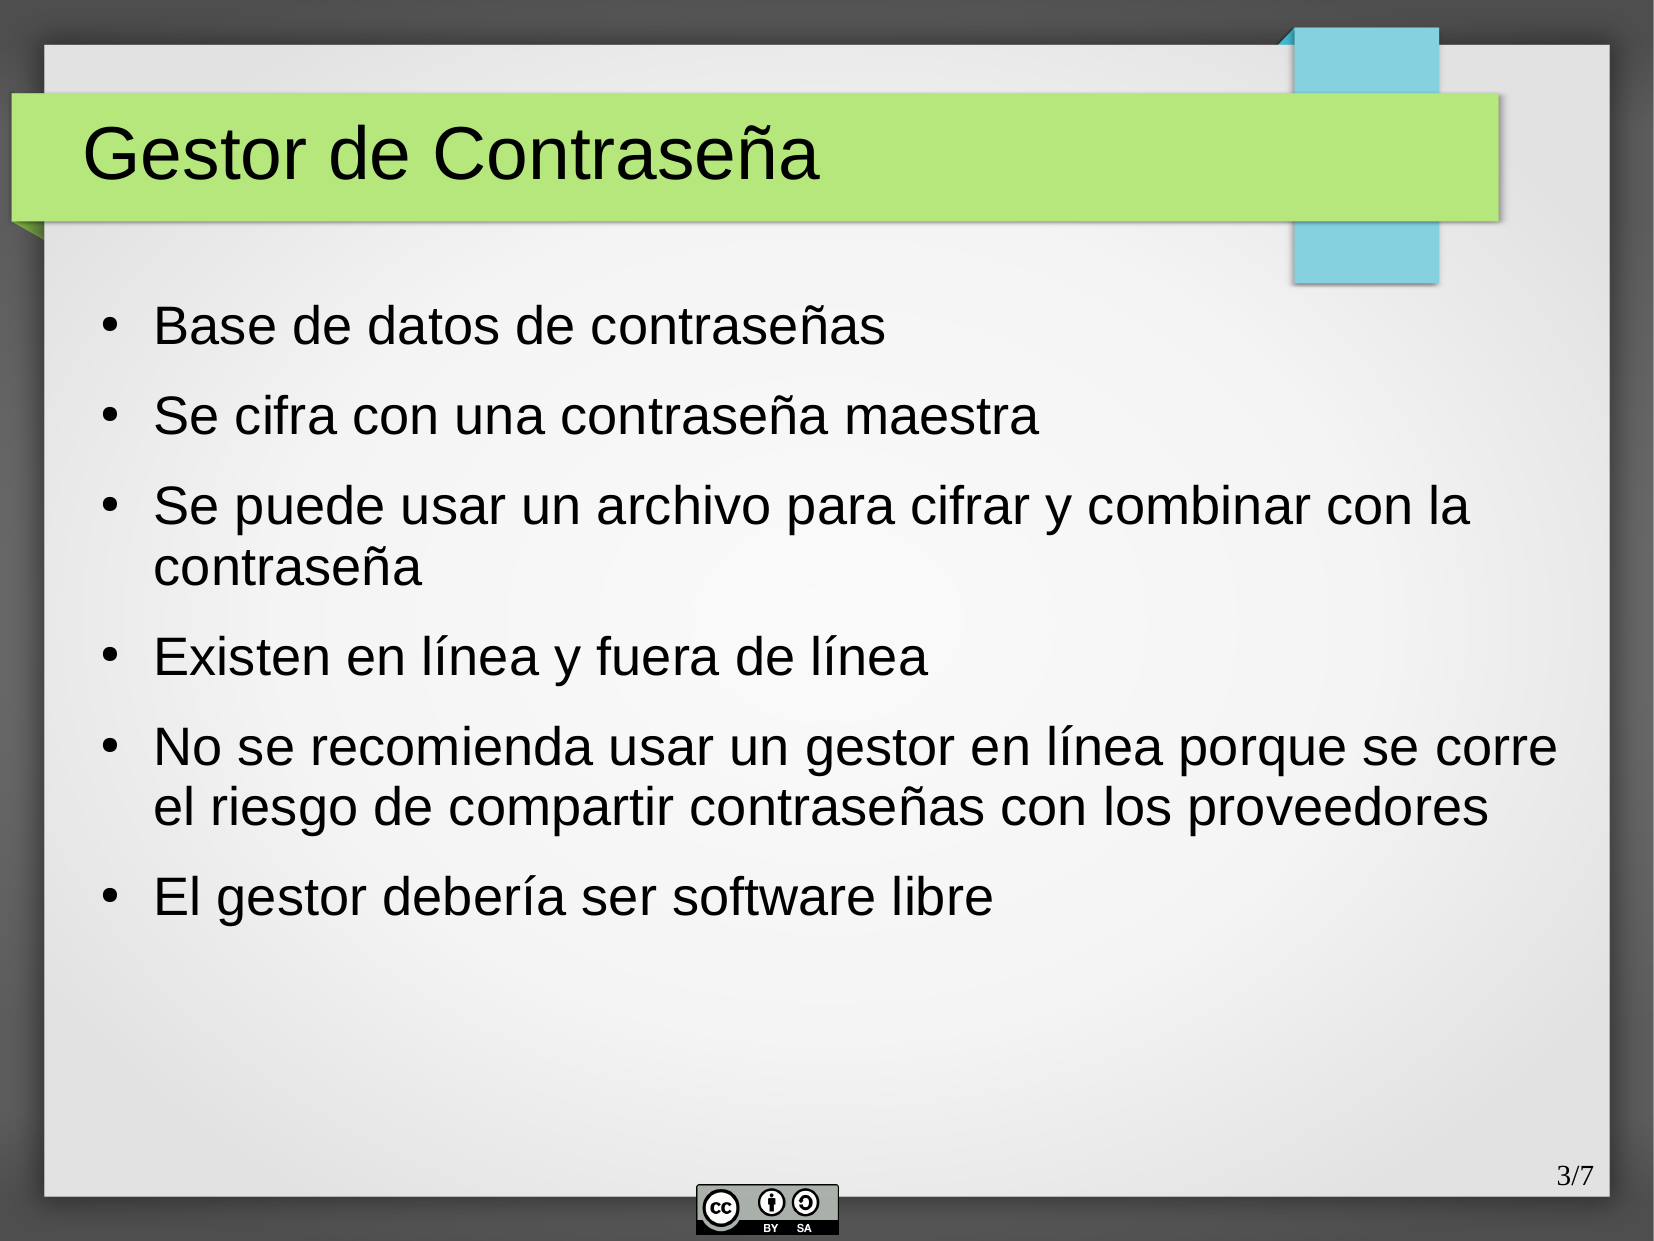

# Gestor de Contraseña
Base de datos de contraseñas
Se cifra con una contraseña maestra
Se puede usar un archivo para cifrar y combinar con la contraseña
Existen en línea y fuera de línea
No se recomienda usar un gestor en línea porque se corre el riesgo de compartir contraseñas con los proveedores
El gestor debería ser software libre
3